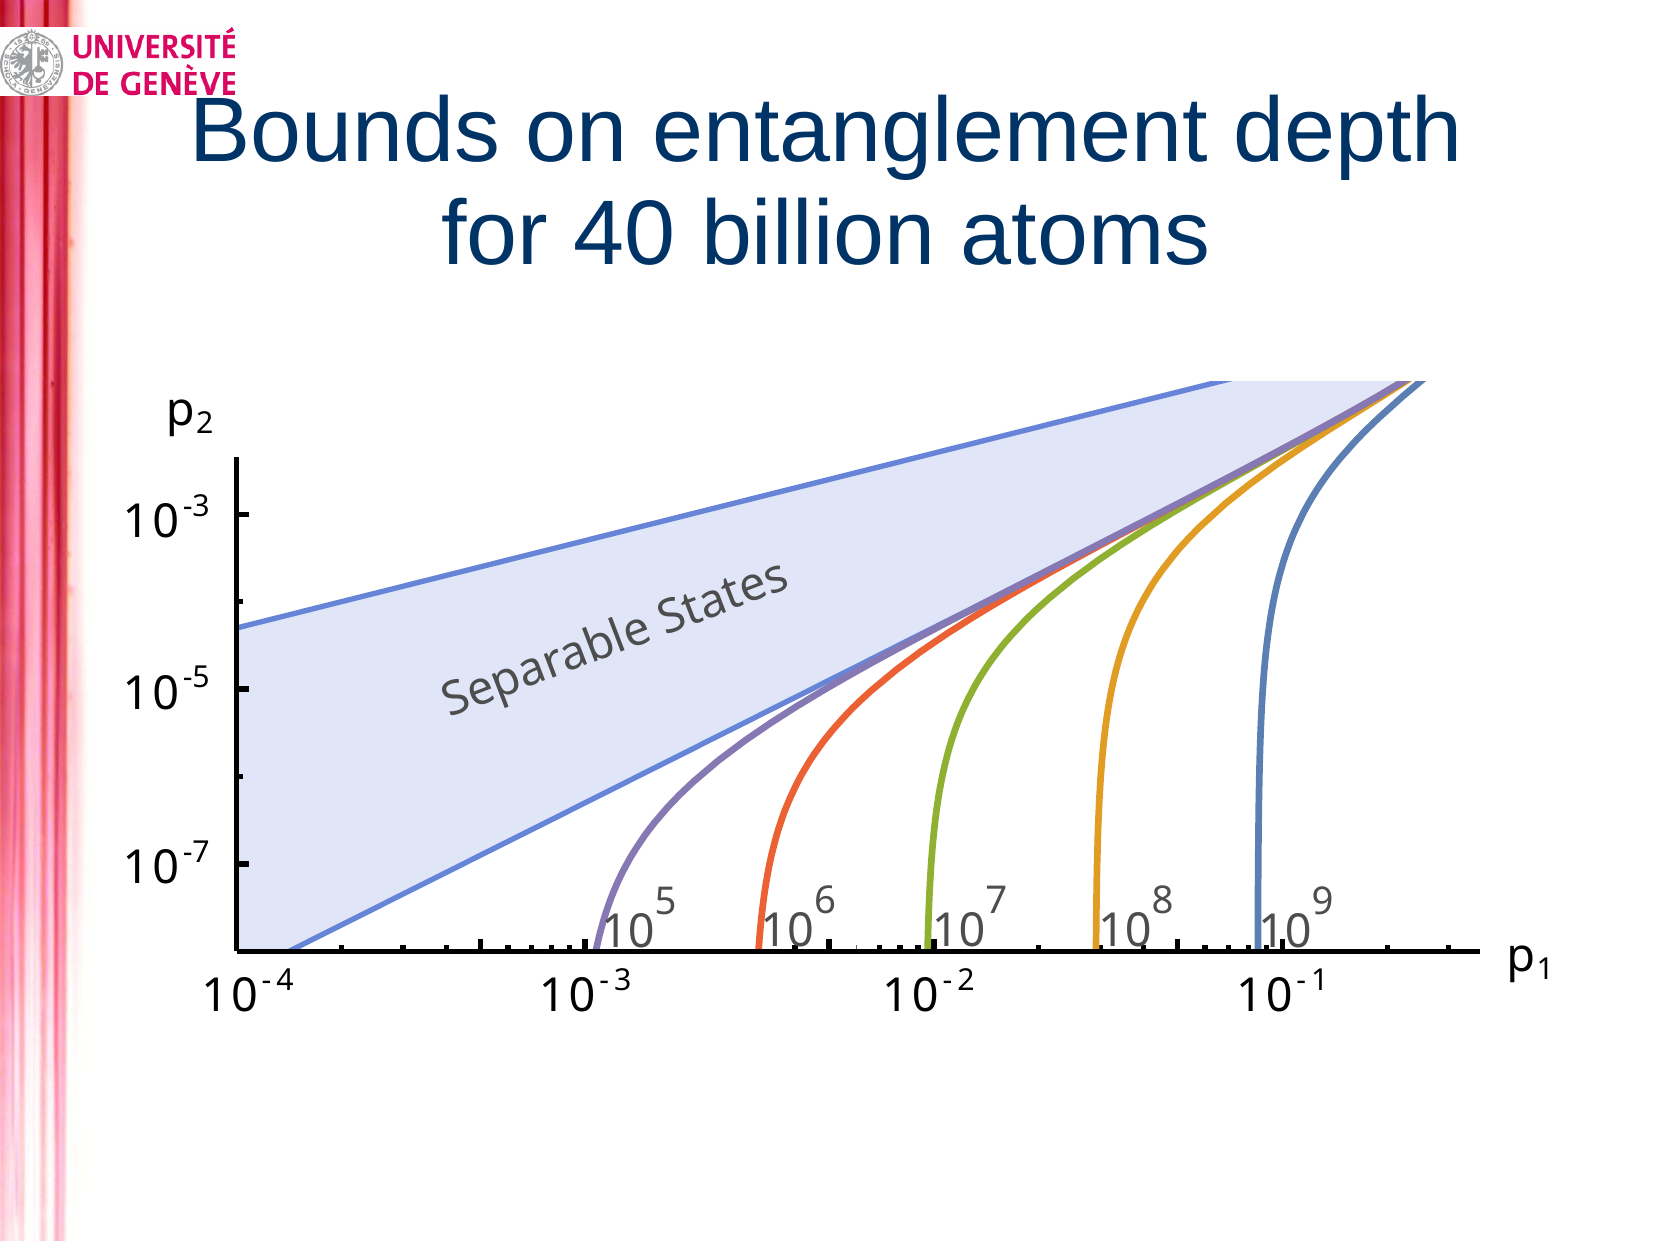

# Bounds on entanglement depth for 40 billion atoms